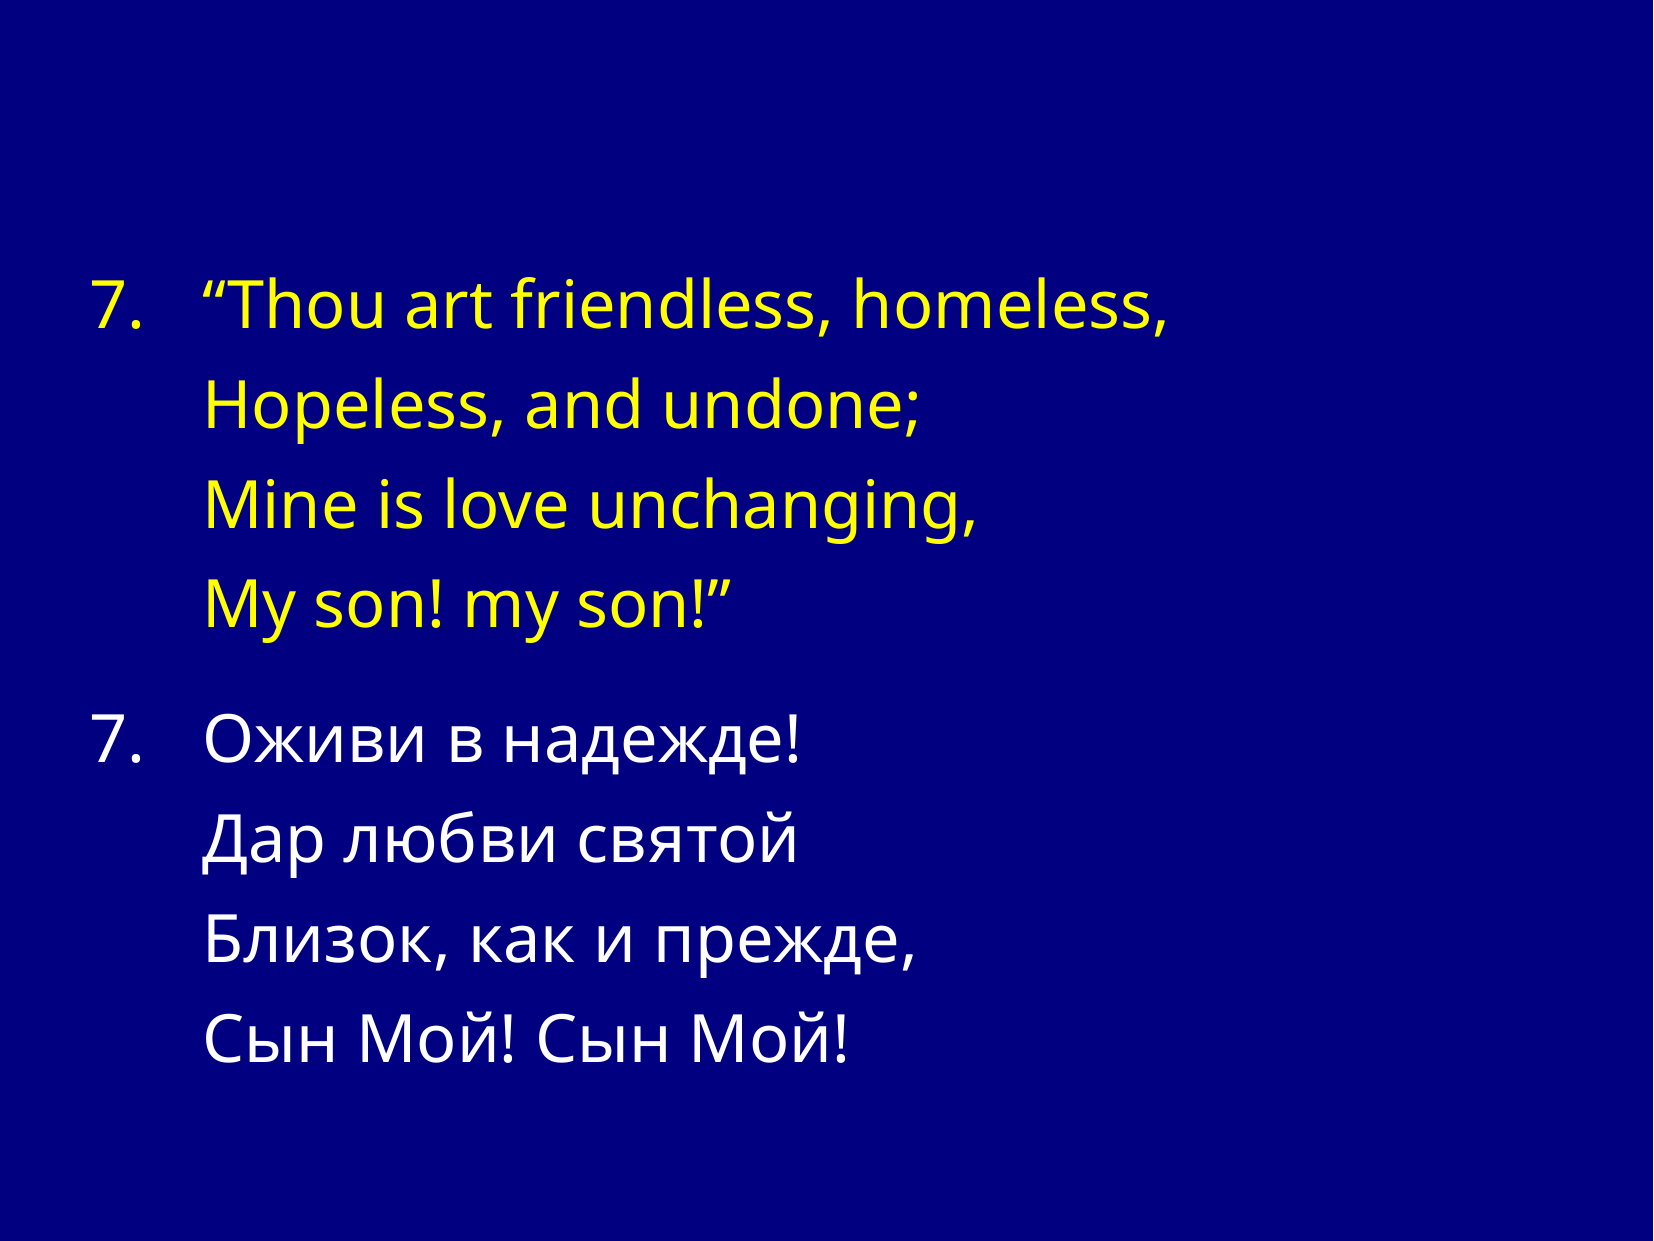

7.	“Thou art friendless, homeless,
	Hopeless, and undone;
	Mine is love unchanging,
	My son! my son!”
7.	Оживи в надежде!
	Дар любви святой
	Близок, как и прежде,
	Сын Мой! Сын Мой!